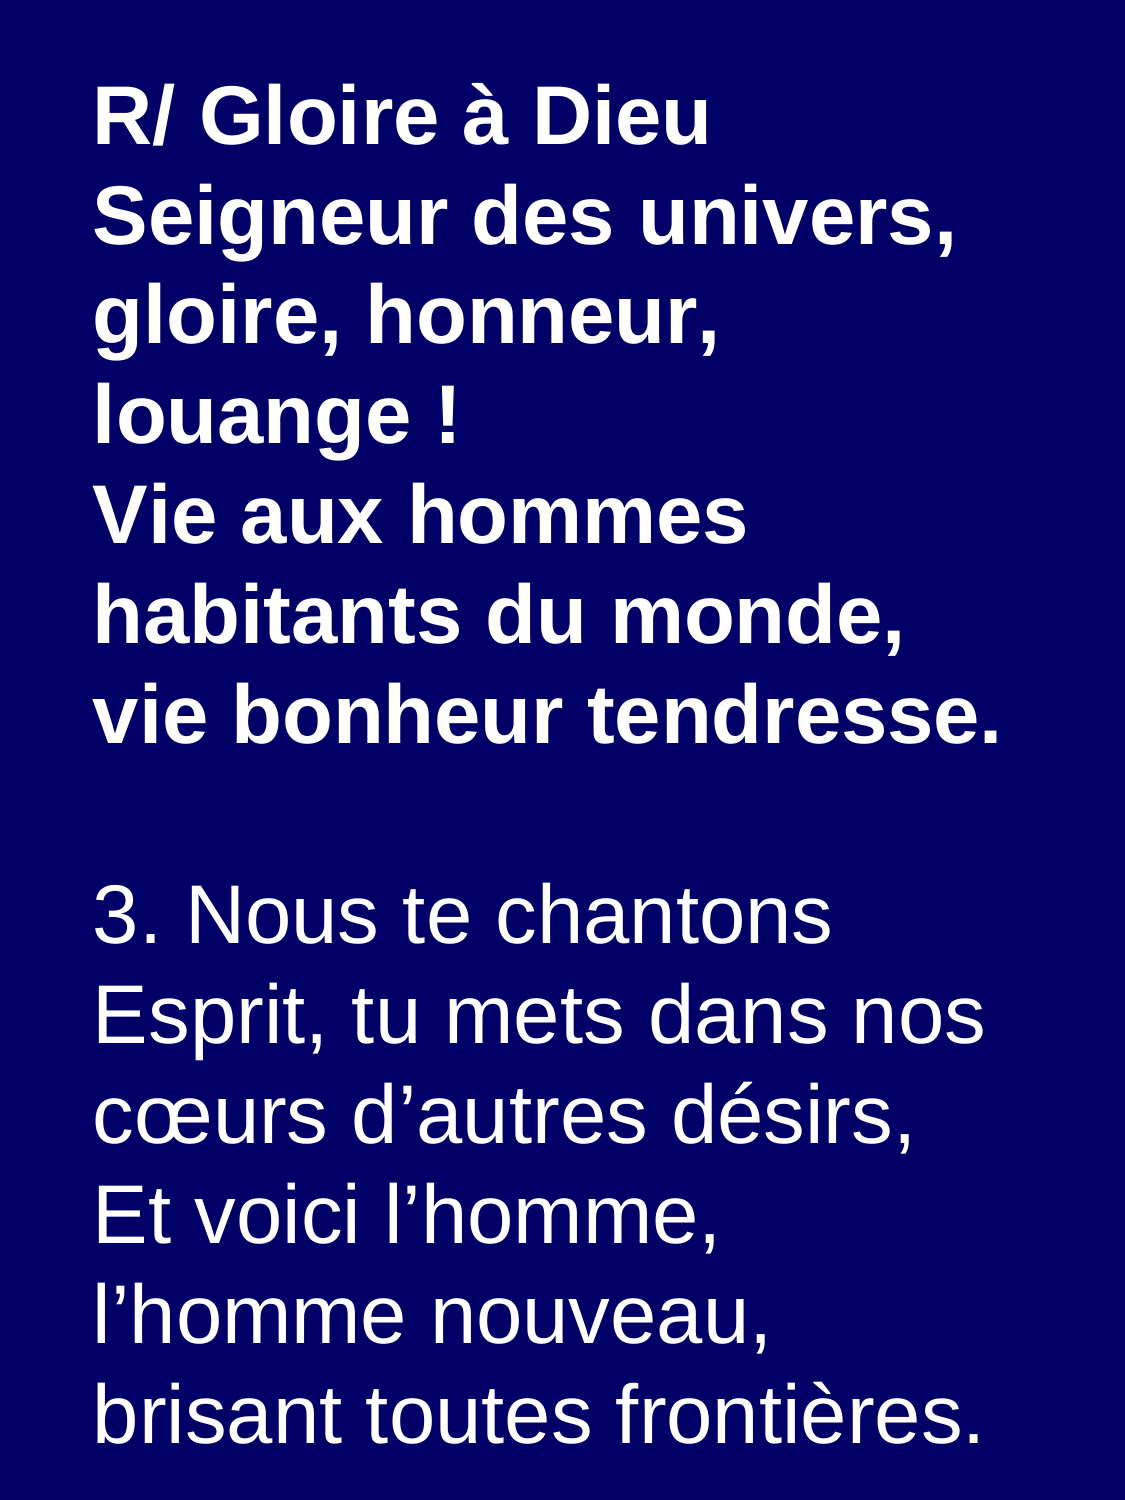

R/ Gloire à Dieu Seigneur des univers, gloire, honneur, louange !
Vie aux hommes habitants du monde, vie bonheur tendresse.
3. Nous te chantons Esprit, tu mets dans nos cœurs d’autres désirs,
Et voici l’homme, l’homme nouveau, brisant toutes frontières.